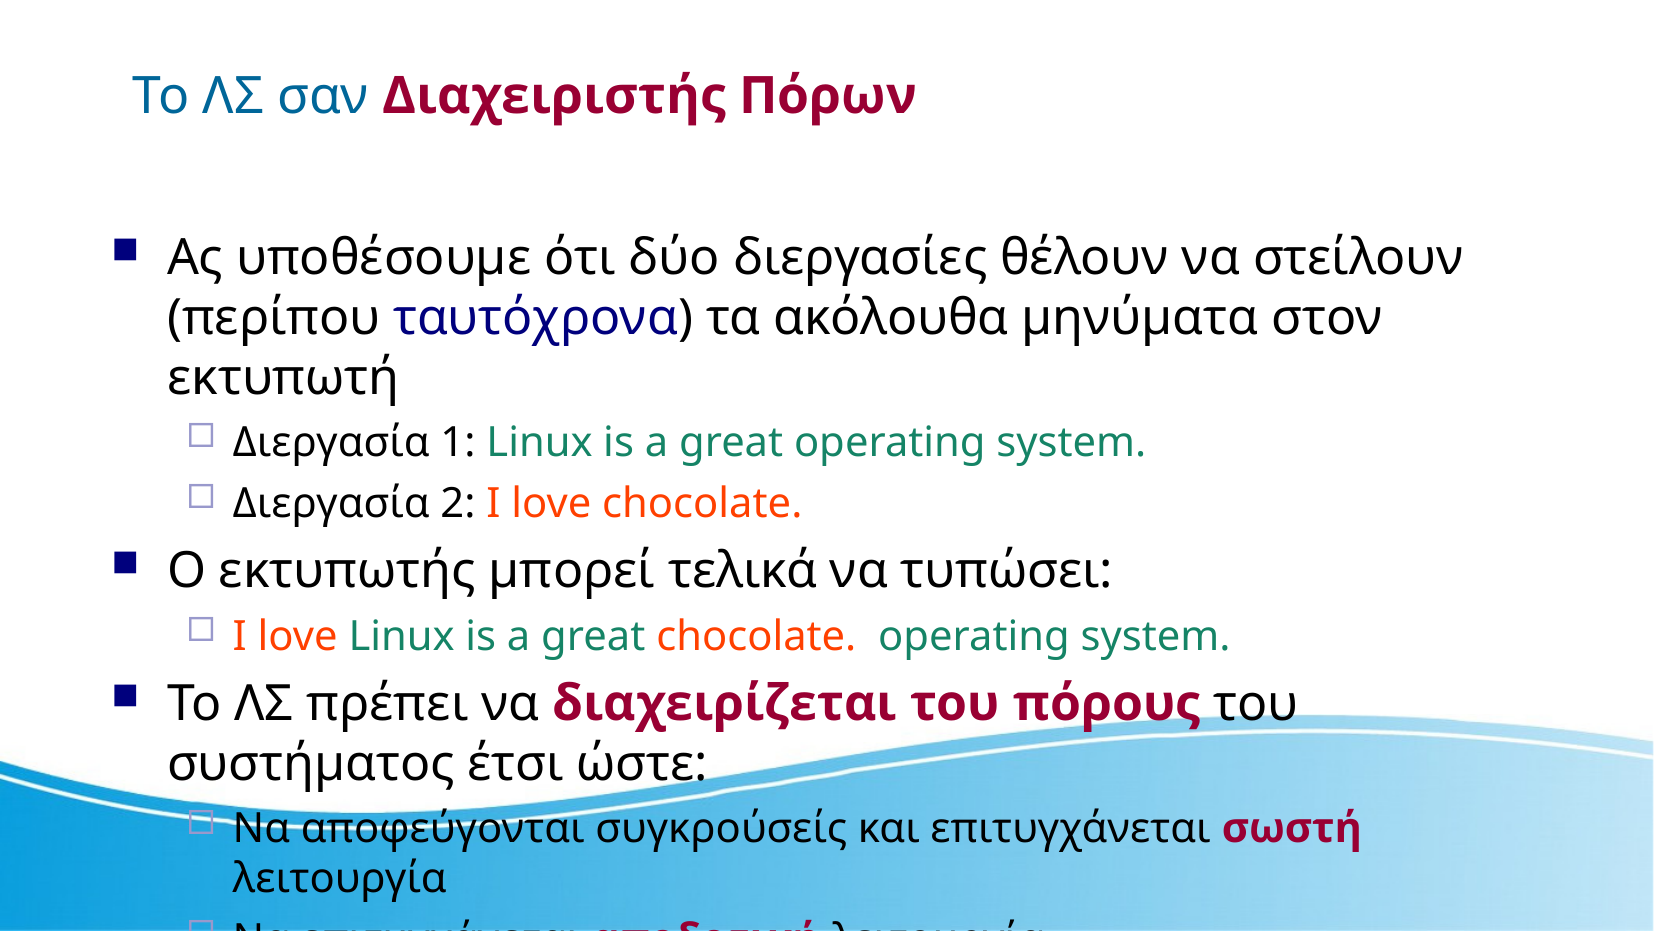

# To ΛΣ σαν Διαχειριστής Πόρων
Ας υποθέσουμε ότι δύο διεργασίες θέλουν να στείλουν (περίπου ταυτόχρονα) τα ακόλουθα μηνύματα στον εκτυπωτή
Διεργασία 1: Linux is a great operating system.
Διεργασία 2: I love chocolate.
Ο εκτυπωτής μπορεί τελικά να τυπώσει:
I love Linux is a great chocolate. operating system.
Το ΛΣ πρέπει να διαχειρίζεται του πόρους του συστήματος έτσι ώστε:
Να αποφεύγονται συγκρούσείς και επιτυγχάνεται σωστή λειτουργία
Να επιτυγχάνεται αποδοτική λειτουργία